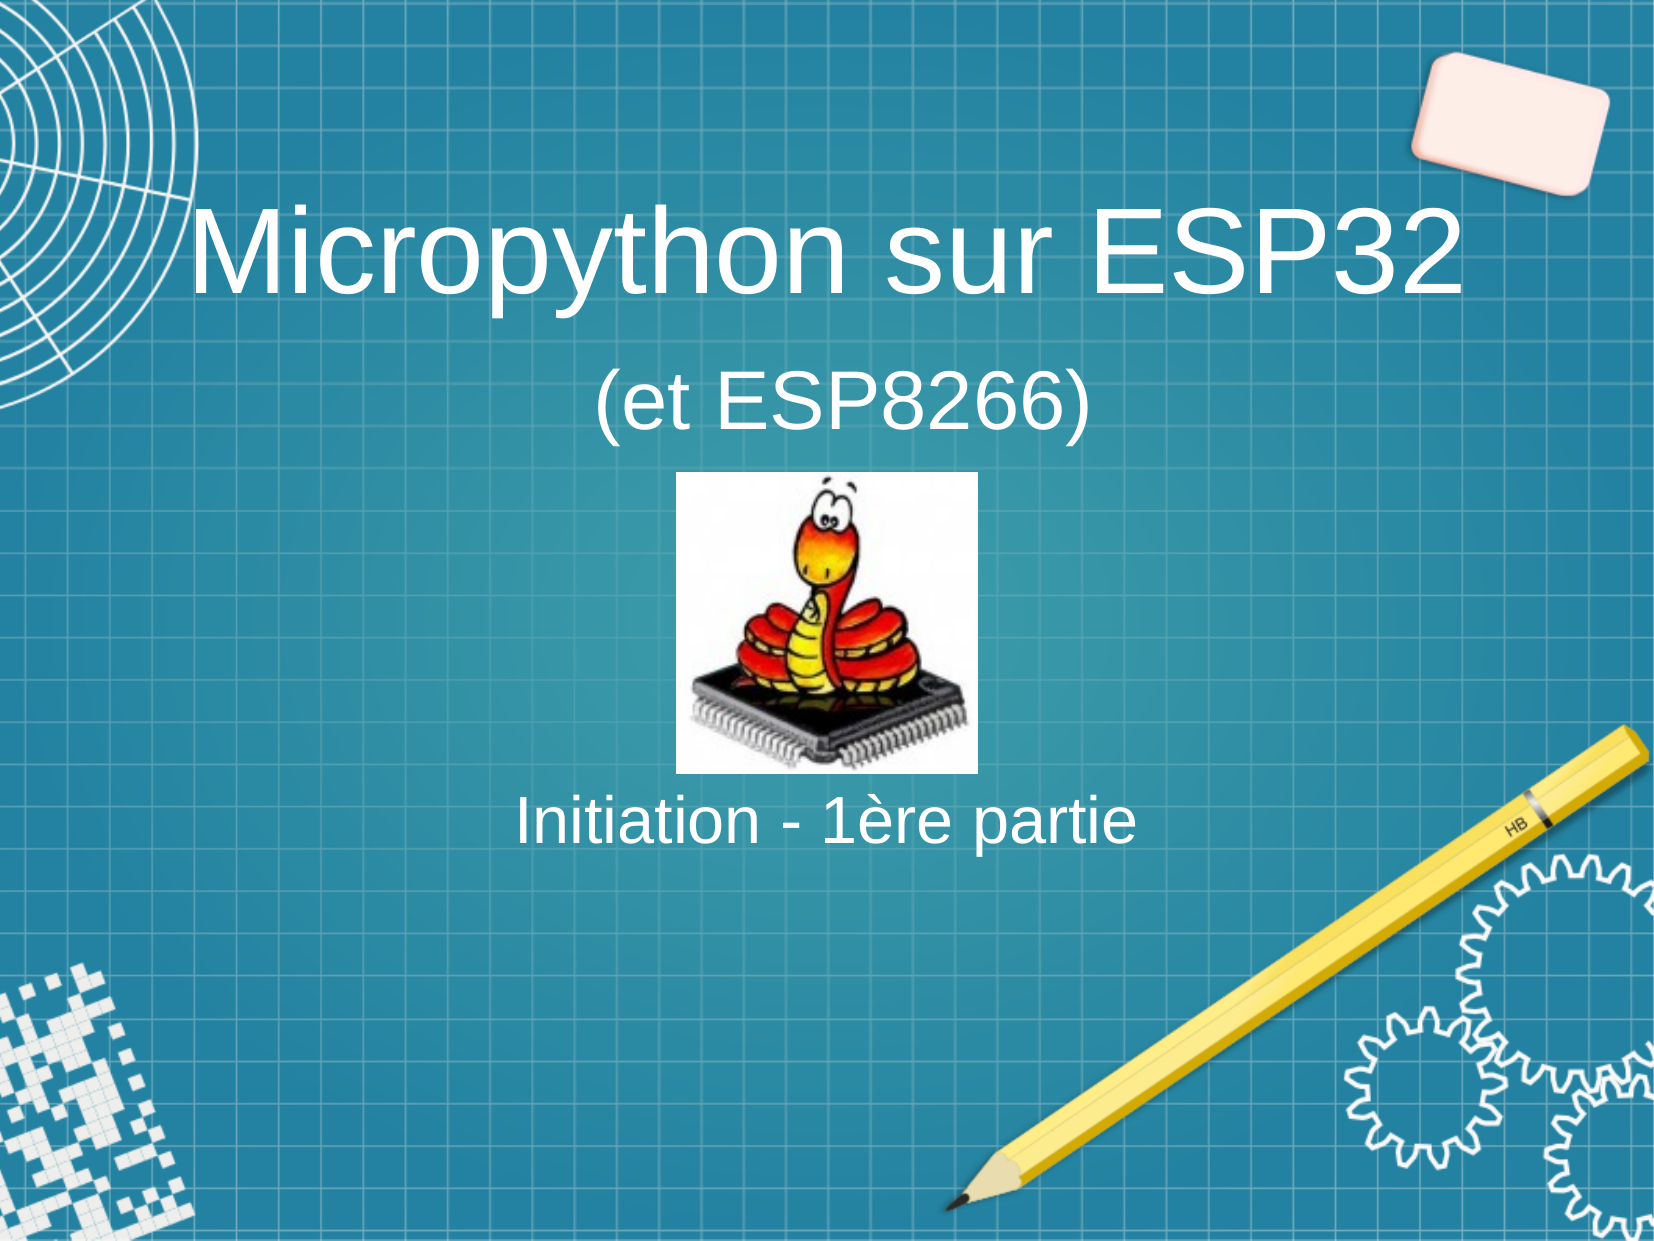

# Micropython sur ESP32 (et ESP8266)
Initiation - 1ère partie